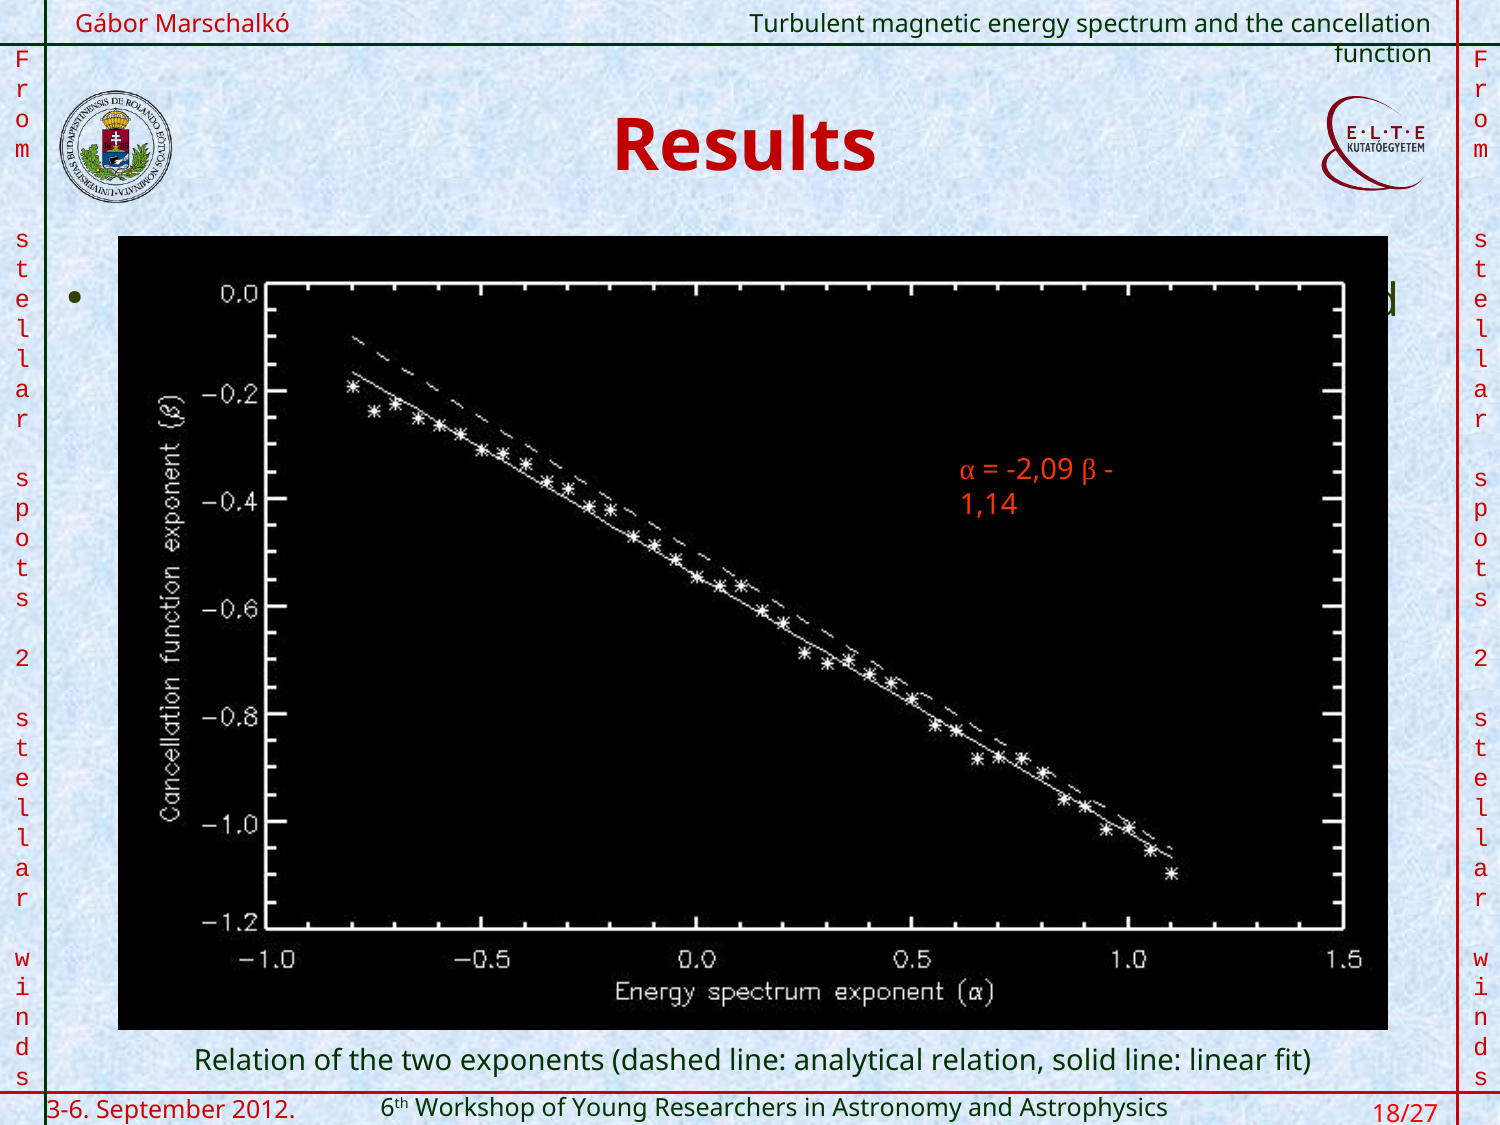

Results
# on the plots we will use the resolution element size instead of the wave number (thus α has opposite sign)
α = -2,09 β -1,14
Relation of the two exponents (dashed line: analytical relation, solid line: linear fit)